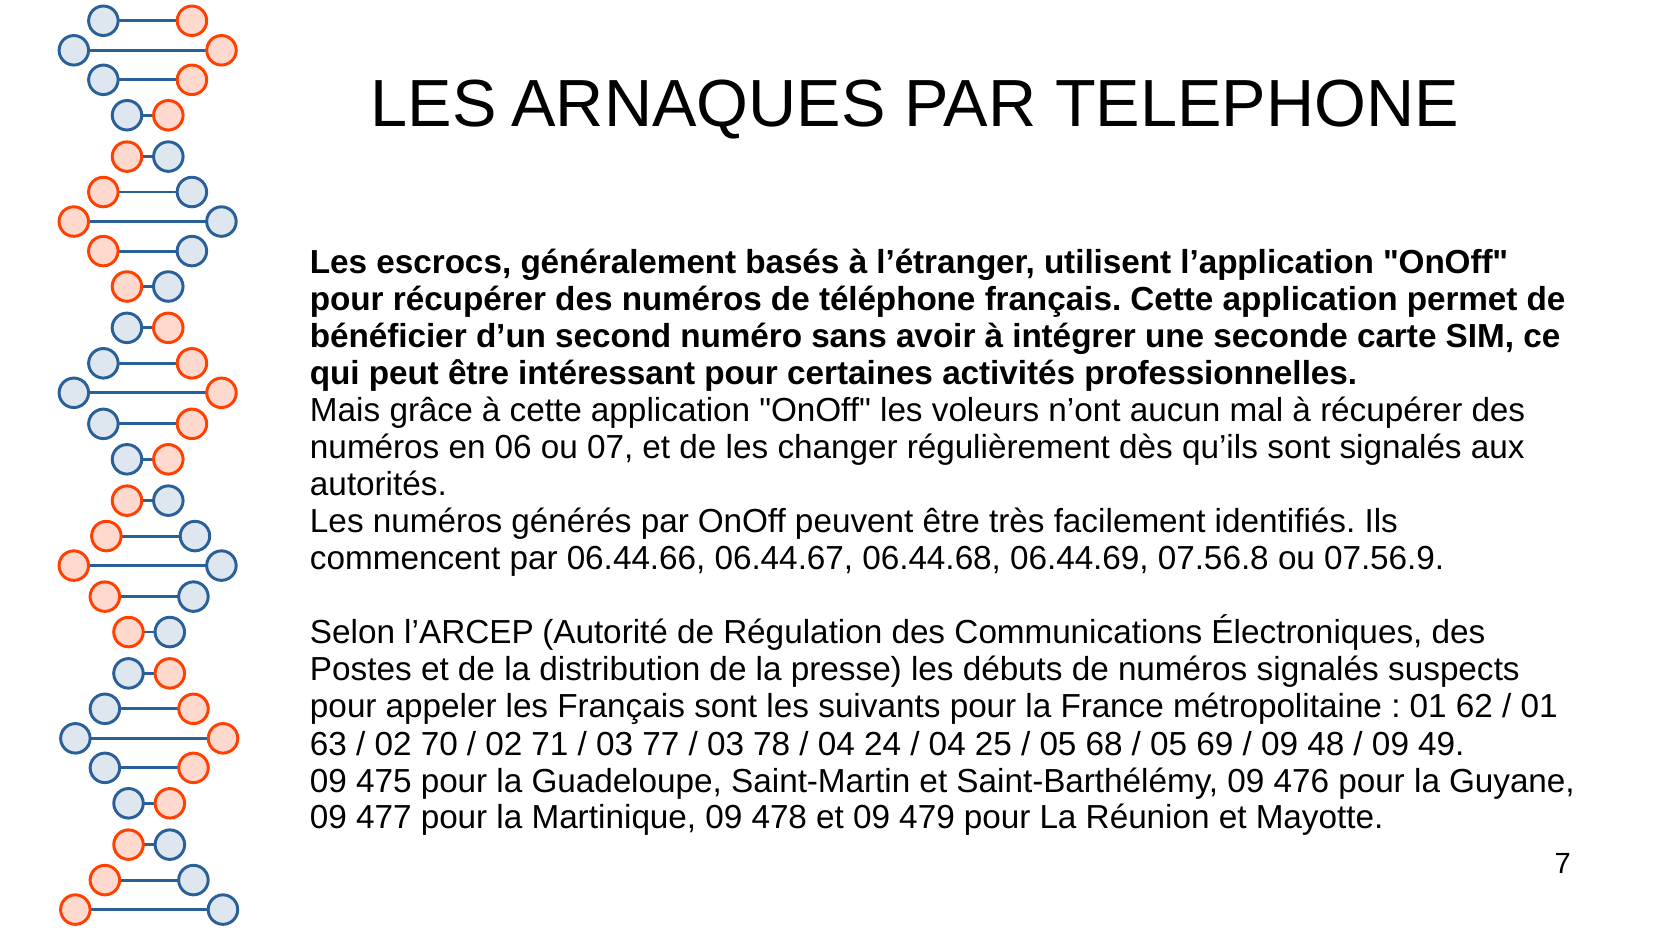

LES ARNAQUES PAR TELEPHONE
Les escrocs, généralement basés à l’étranger, utilisent l’application "OnOff" pour récupérer des numéros de téléphone français. Cette application permet de bénéficier d’un second numéro sans avoir à intégrer une seconde carte SIM, ce qui peut être intéressant pour certaines activités professionnelles.
Mais grâce à cette application "OnOff" les voleurs n’ont aucun mal à récupérer des numéros en 06 ou 07, et de les changer régulièrement dès qu’ils sont signalés aux autorités.
Les numéros générés par OnOff peuvent être très facilement identifiés. Ils commencent par 06.44.66, 06.44.67, 06.44.68, 06.44.69, 07.56.8 ou 07.56.9.
Selon l’ARCEP (Autorité de Régulation des Communications Électroniques, des Postes et de la distribution de la presse) les débuts de numéros signalés suspects pour appeler les Français sont les suivants pour la France métropolitaine : 01 62 / 01 63 / 02 70 / 02 71 / 03 77 / 03 78 / 04 24 / 04 25 / 05 68 / 05 69 / 09 48 / 09 49.
09 475 pour la Guadeloupe, Saint-Martin et Saint-Barthélémy, 09 476 pour la Guyane, 09 477 pour la Martinique, 09 478 et 09 479 pour La Réunion et Mayotte.
7